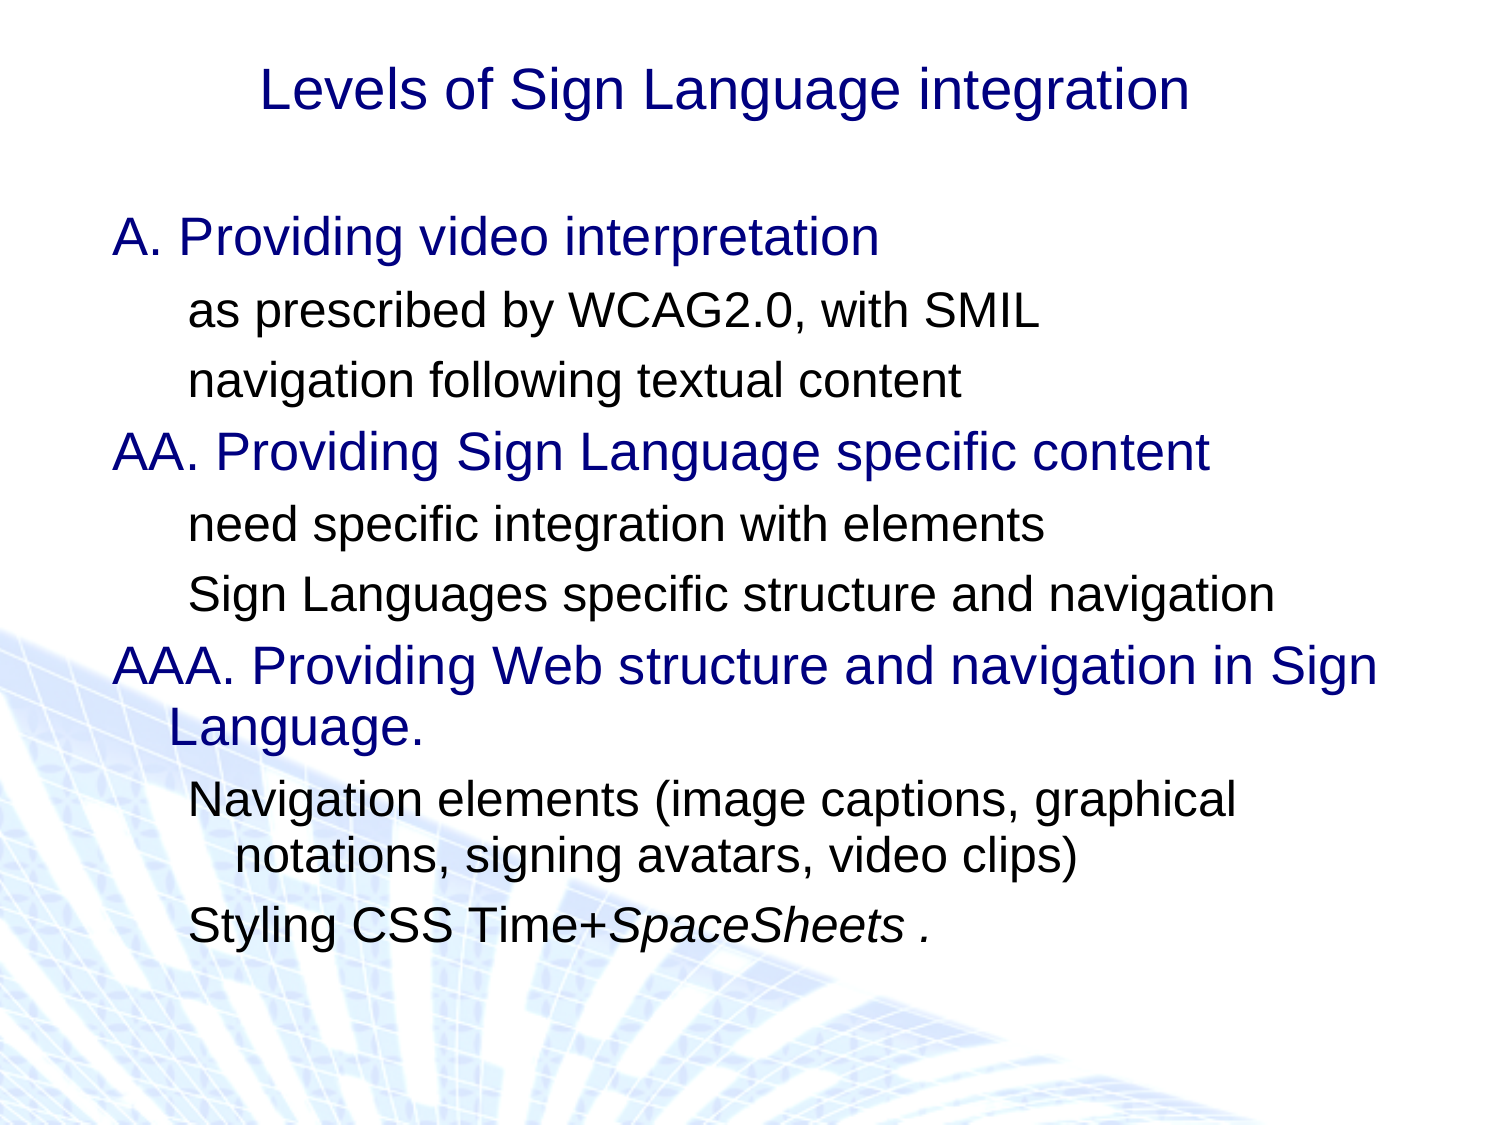

# Levels of Sign Language integration
A. Providing video interpretation
as prescribed by WCAG2.0, with SMIL
navigation following textual content
AA. Providing Sign Language specific content
need specific integration with elements
Sign Languages specific structure and navigation
AAA. Providing Web structure and navigation in Sign Language.
Navigation elements (image captions, graphical notations, signing avatars, video clips)
Styling CSS Time+SpaceSheets .